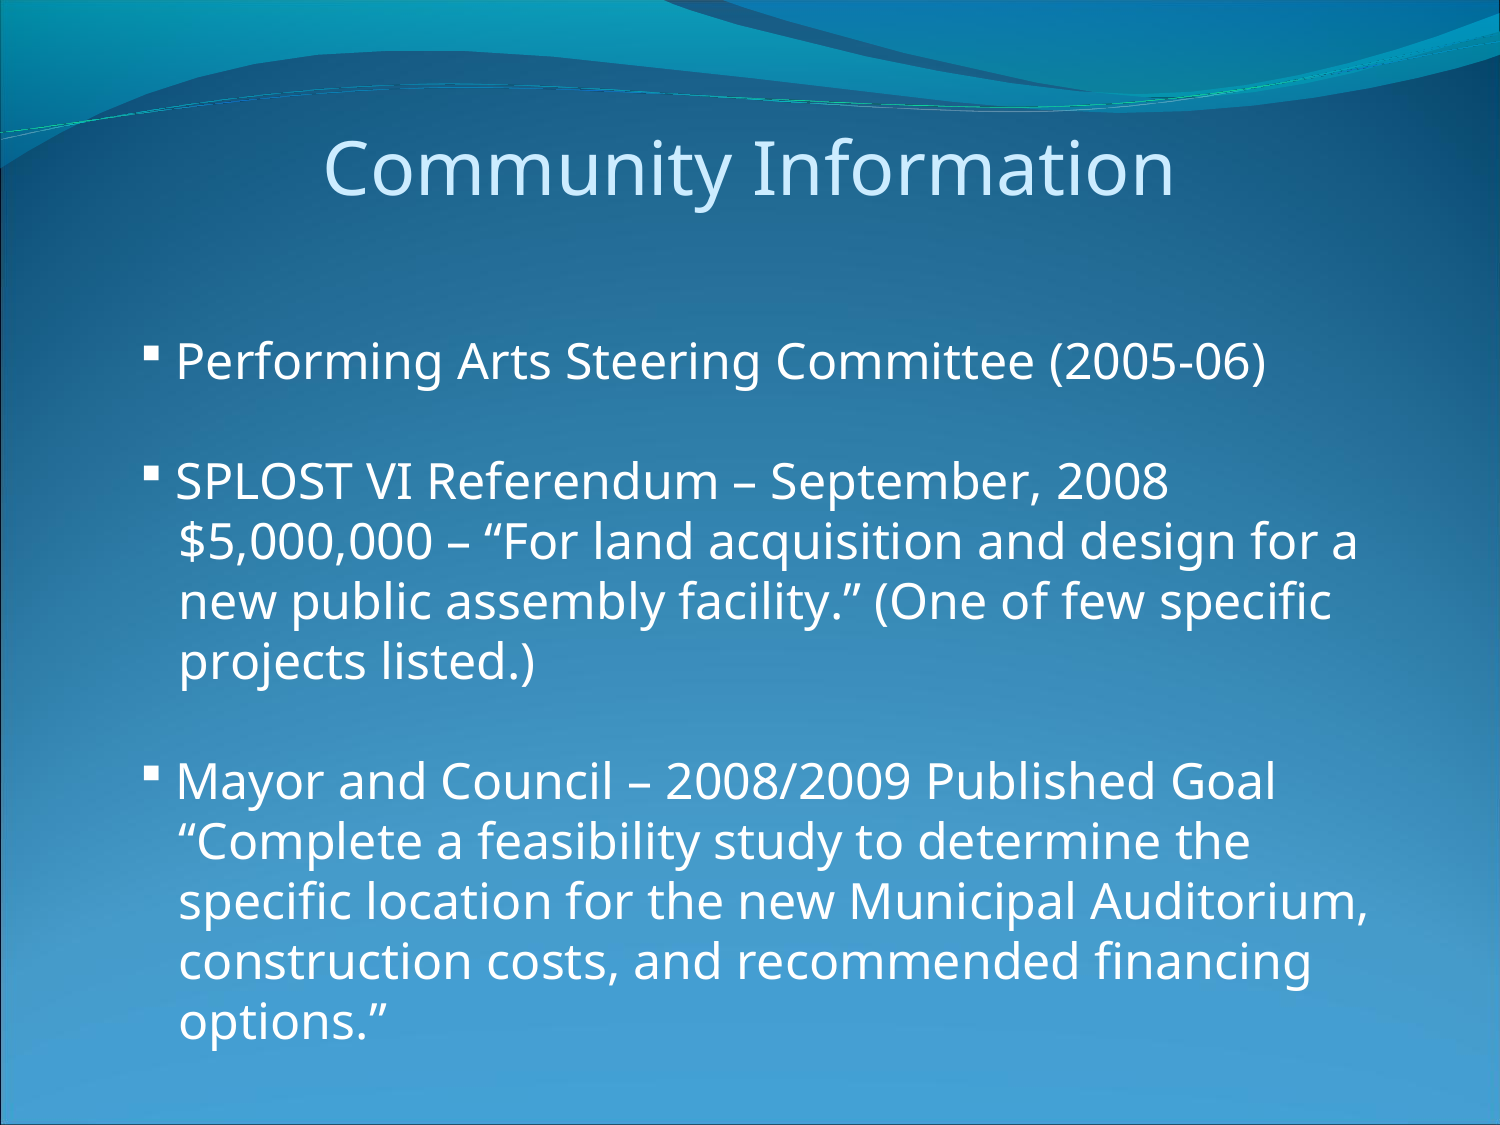

Community Information
 Performing Arts Steering Committee (2005-06)
 SPLOST VI Referendum – September, 2008
 $5,000,000 – “For land acquisition and design for a
 new public assembly facility.” (One of few specific
 projects listed.)
 Mayor and Council – 2008/2009 Published Goal
 “Complete a feasibility study to determine the
 specific location for the new Municipal Auditorium,
 construction costs, and recommended financing
 options.”